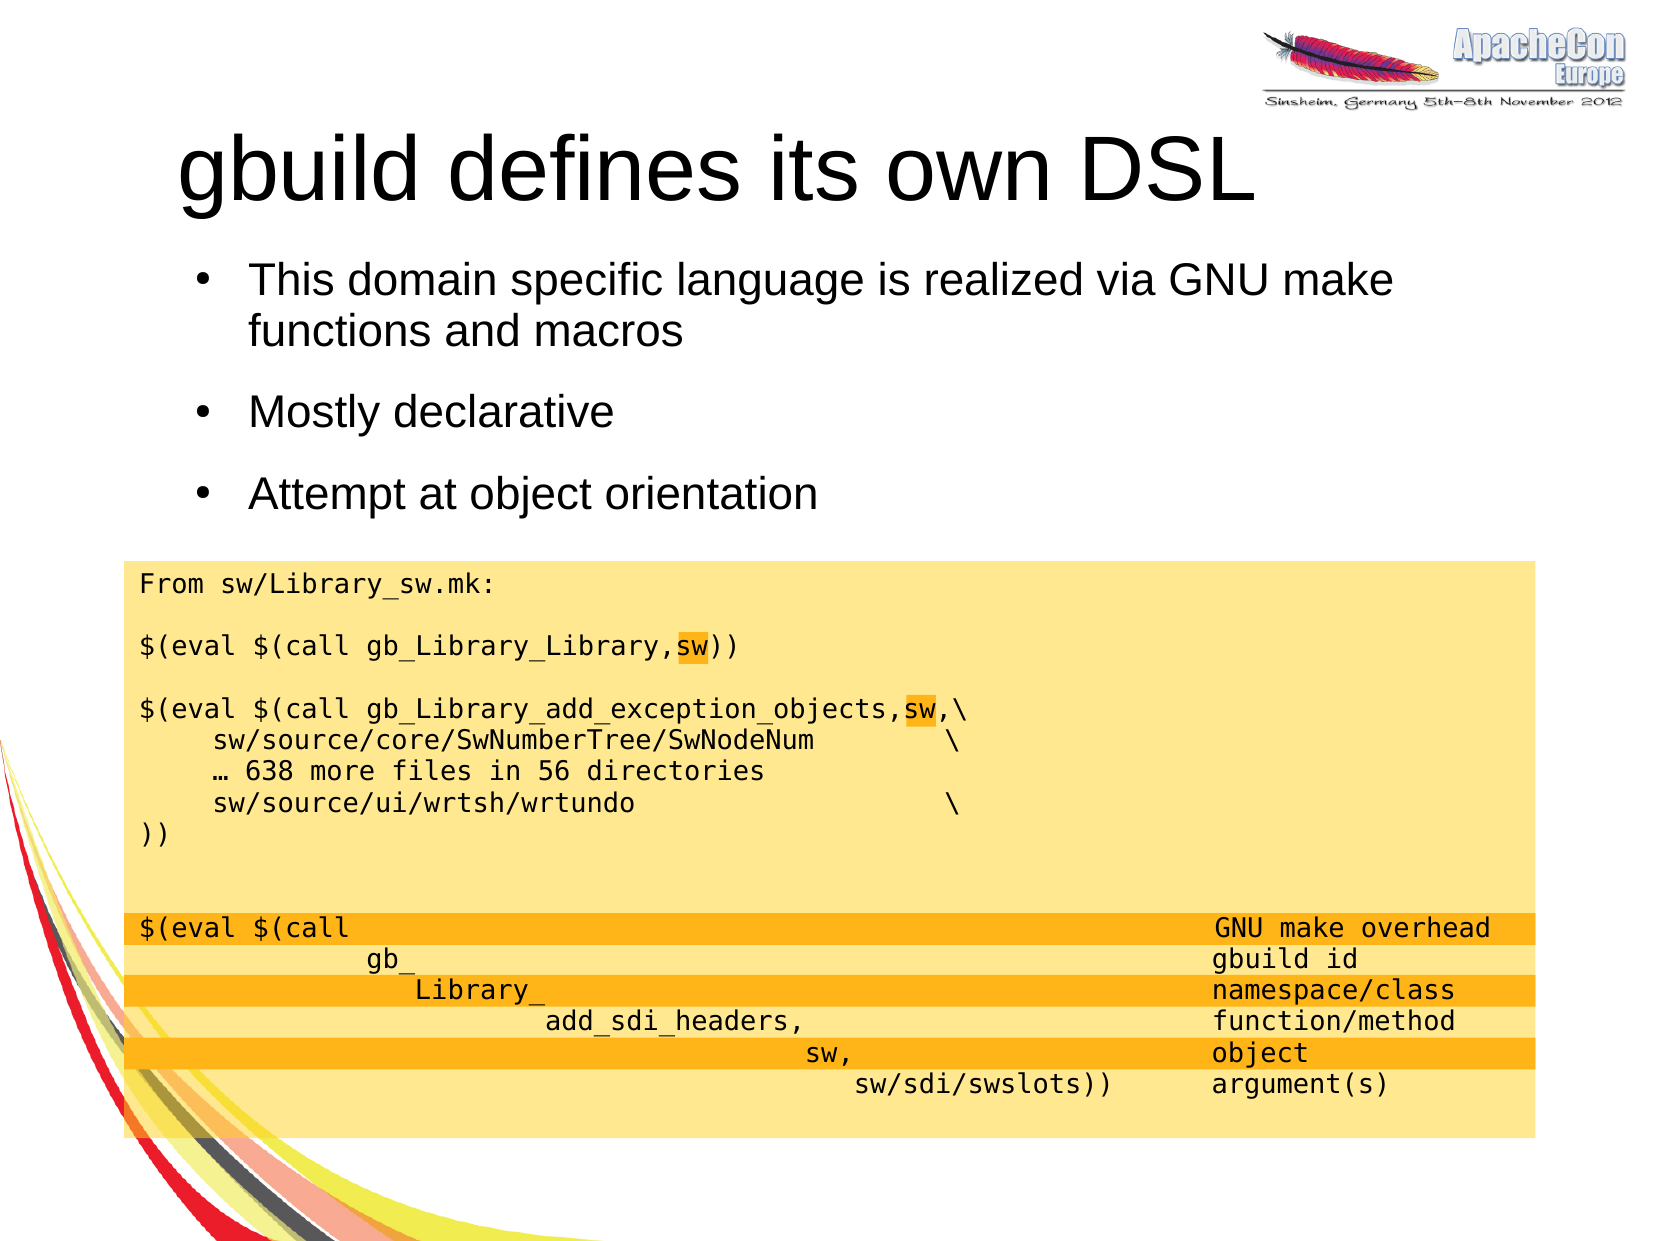

# gbuild defines its own DSL
This domain specific language is realized via GNU make functions and macros
Mostly declarative
Attempt at object orientation
From sw/Library_sw.mk:
$(eval $(call gb_Library_Library,sw))
$(eval $(call gb_Library_add_exception_objects,sw,\
	sw/source/core/SwNumberTree/SwNodeNum \
	… 638 more files in 56 directories
	sw/source/ui/wrtsh/wrtundo \
))
$(eval $(call 	 GNU make overhead
 gb_ gbuild id
 Library_ namespace/class
 add_sdi_headers, function/method
 sw, object
 sw/sdi/swslots)) argument(s)